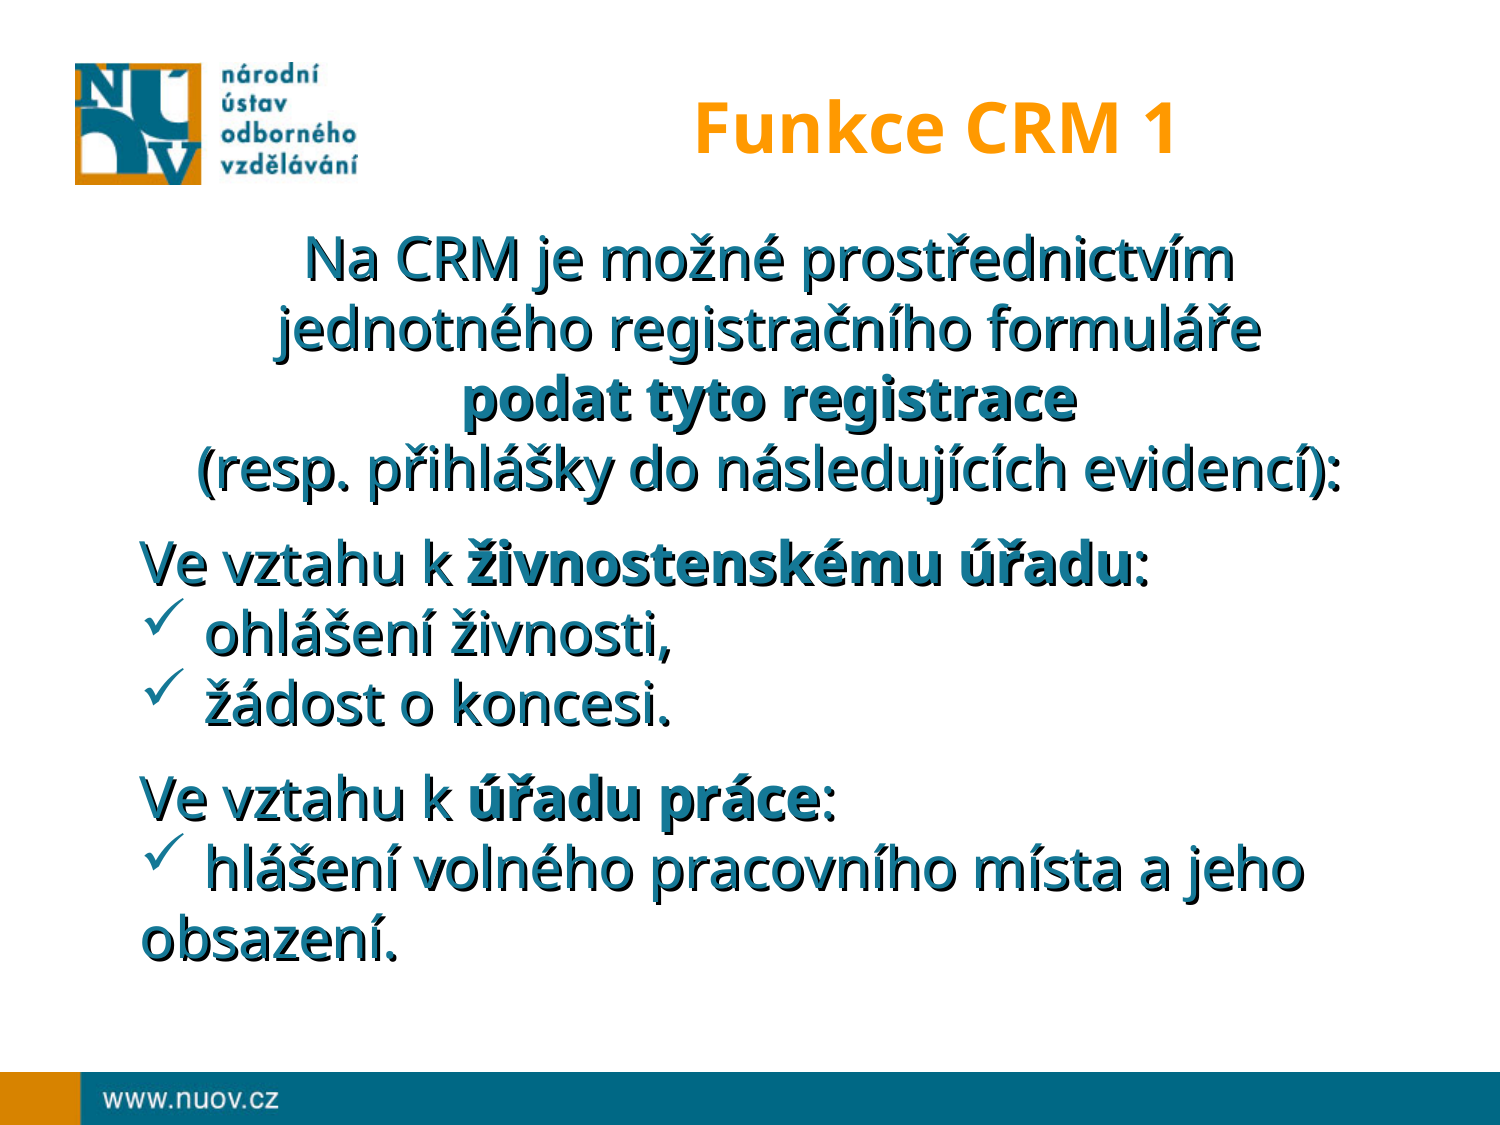

Funkce CRM 1
Na CRM je možné prostřednictvím
jednotného registračního formuláře
podat tyto registrace
(resp. přihlášky do následujících evidencí):
Ve vztahu k živnostenskému úřadu:
 ohlášení živnosti,
 žádost o koncesi.
Ve vztahu k úřadu práce:
 hlášení volného pracovního místa a jeho obsazení.